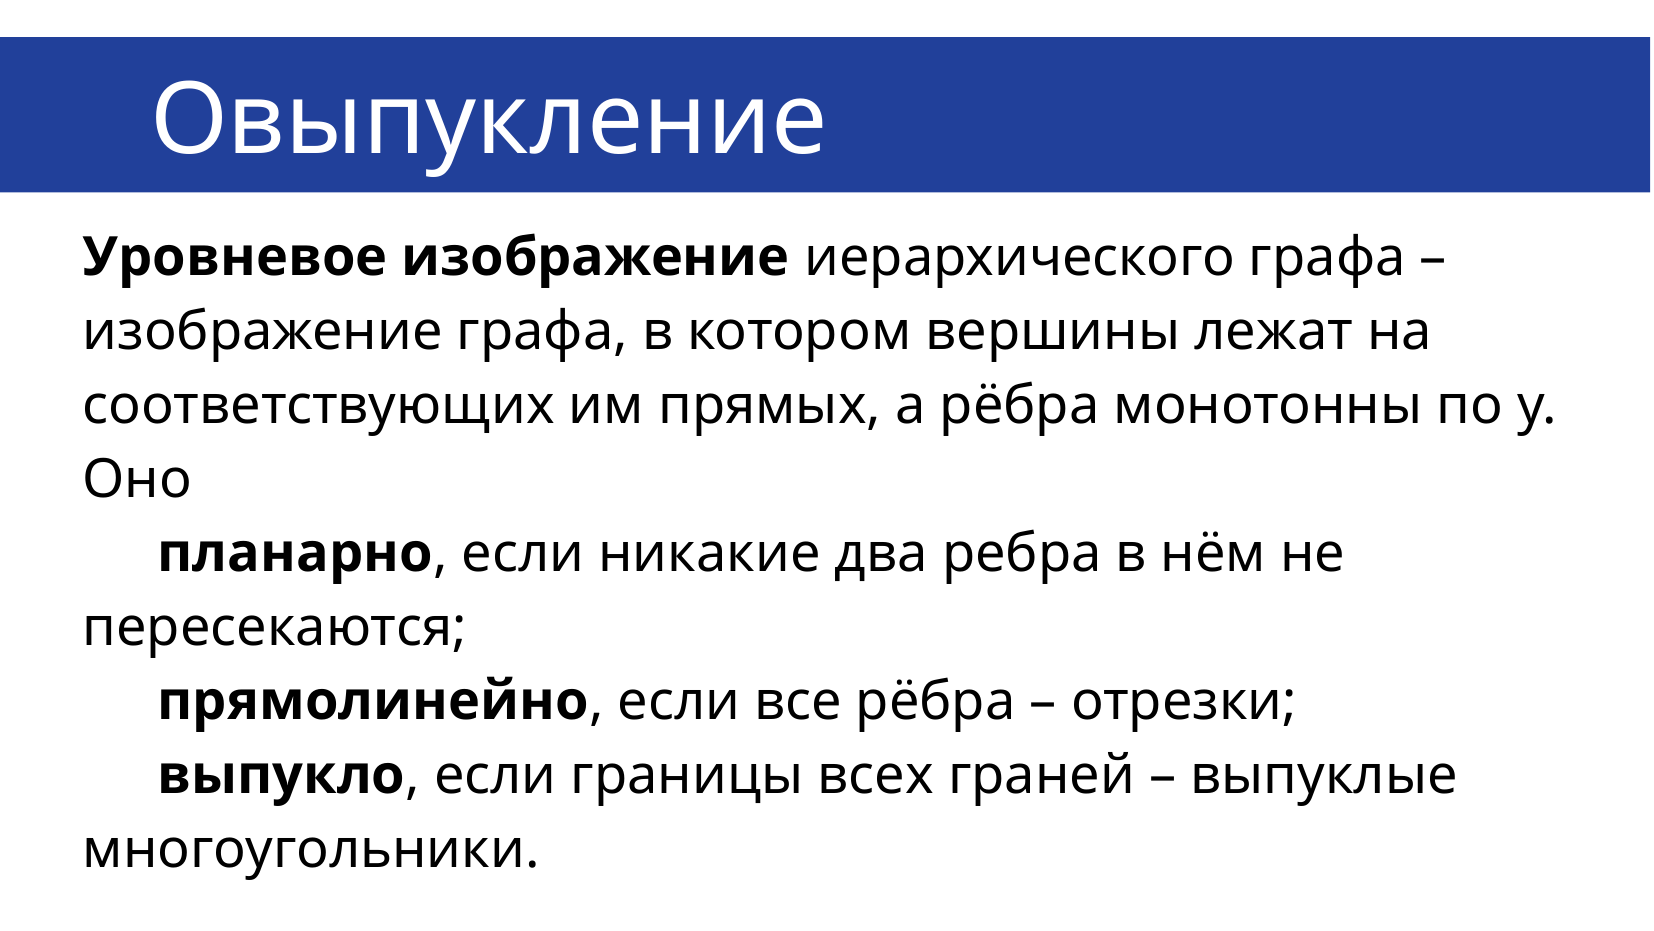

# Овыпукление
Уровневое изображение иерархического графа – изображение графа, в котором вершины лежат на соответствующих им прямых, а рёбра монотонны по y.
Оно
	планарно, если никакие два ребра в нём не пересекаются;
	прямолинейно, если все рёбра – отрезки;
	выпукло, если границы всех граней – выпуклые многоугольники.